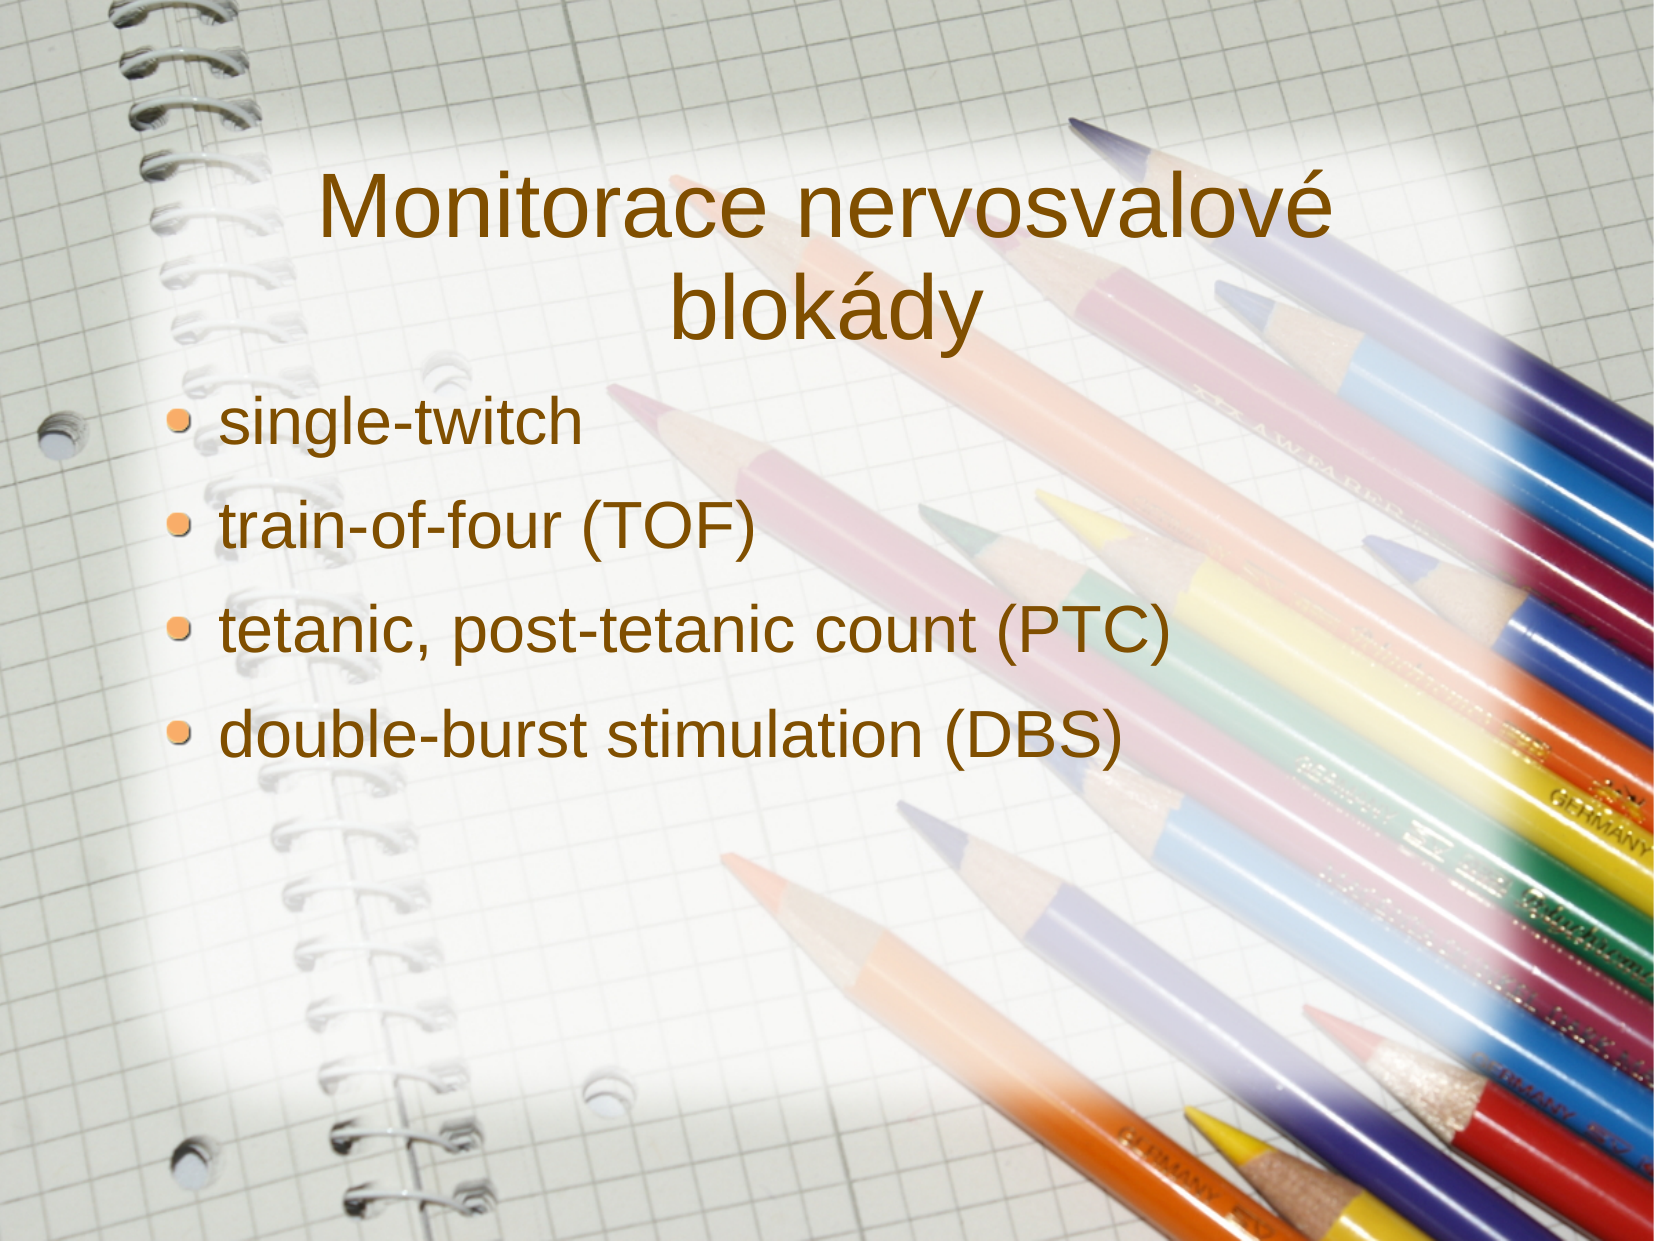

# Monitorace nervosvalové blokády
single-twitch
train-of-four (TOF)
tetanic, post-tetanic count (PTC)
double-burst stimulation (DBS)